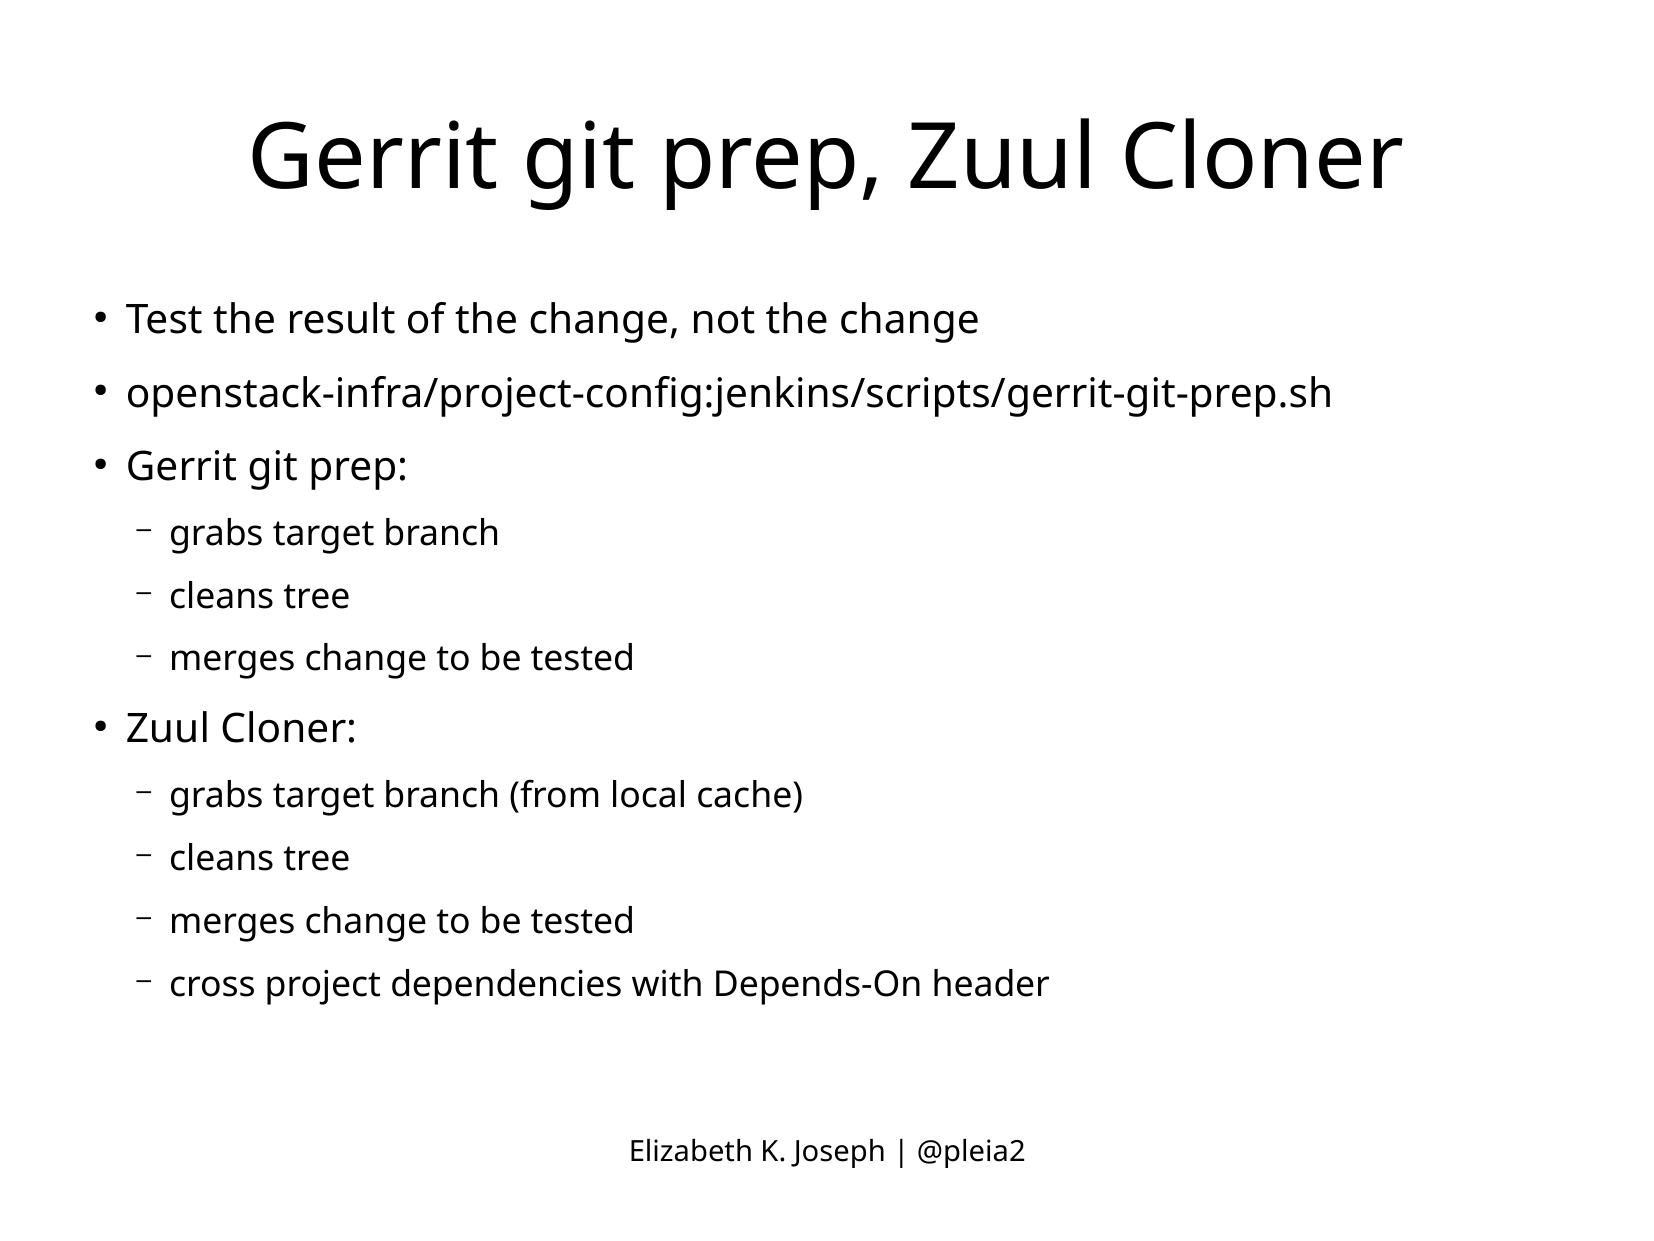

# Gerrit git prep, Zuul Cloner
Test the result of the change, not the change
openstack-infra/project-config:jenkins/scripts/gerrit-git-prep.sh
Gerrit git prep:
grabs target branch
cleans tree
merges change to be tested
Zuul Cloner:
grabs target branch (from local cache)
cleans tree
merges change to be tested
cross project dependencies with Depends-On header
Elizabeth K. Joseph | @pleia2